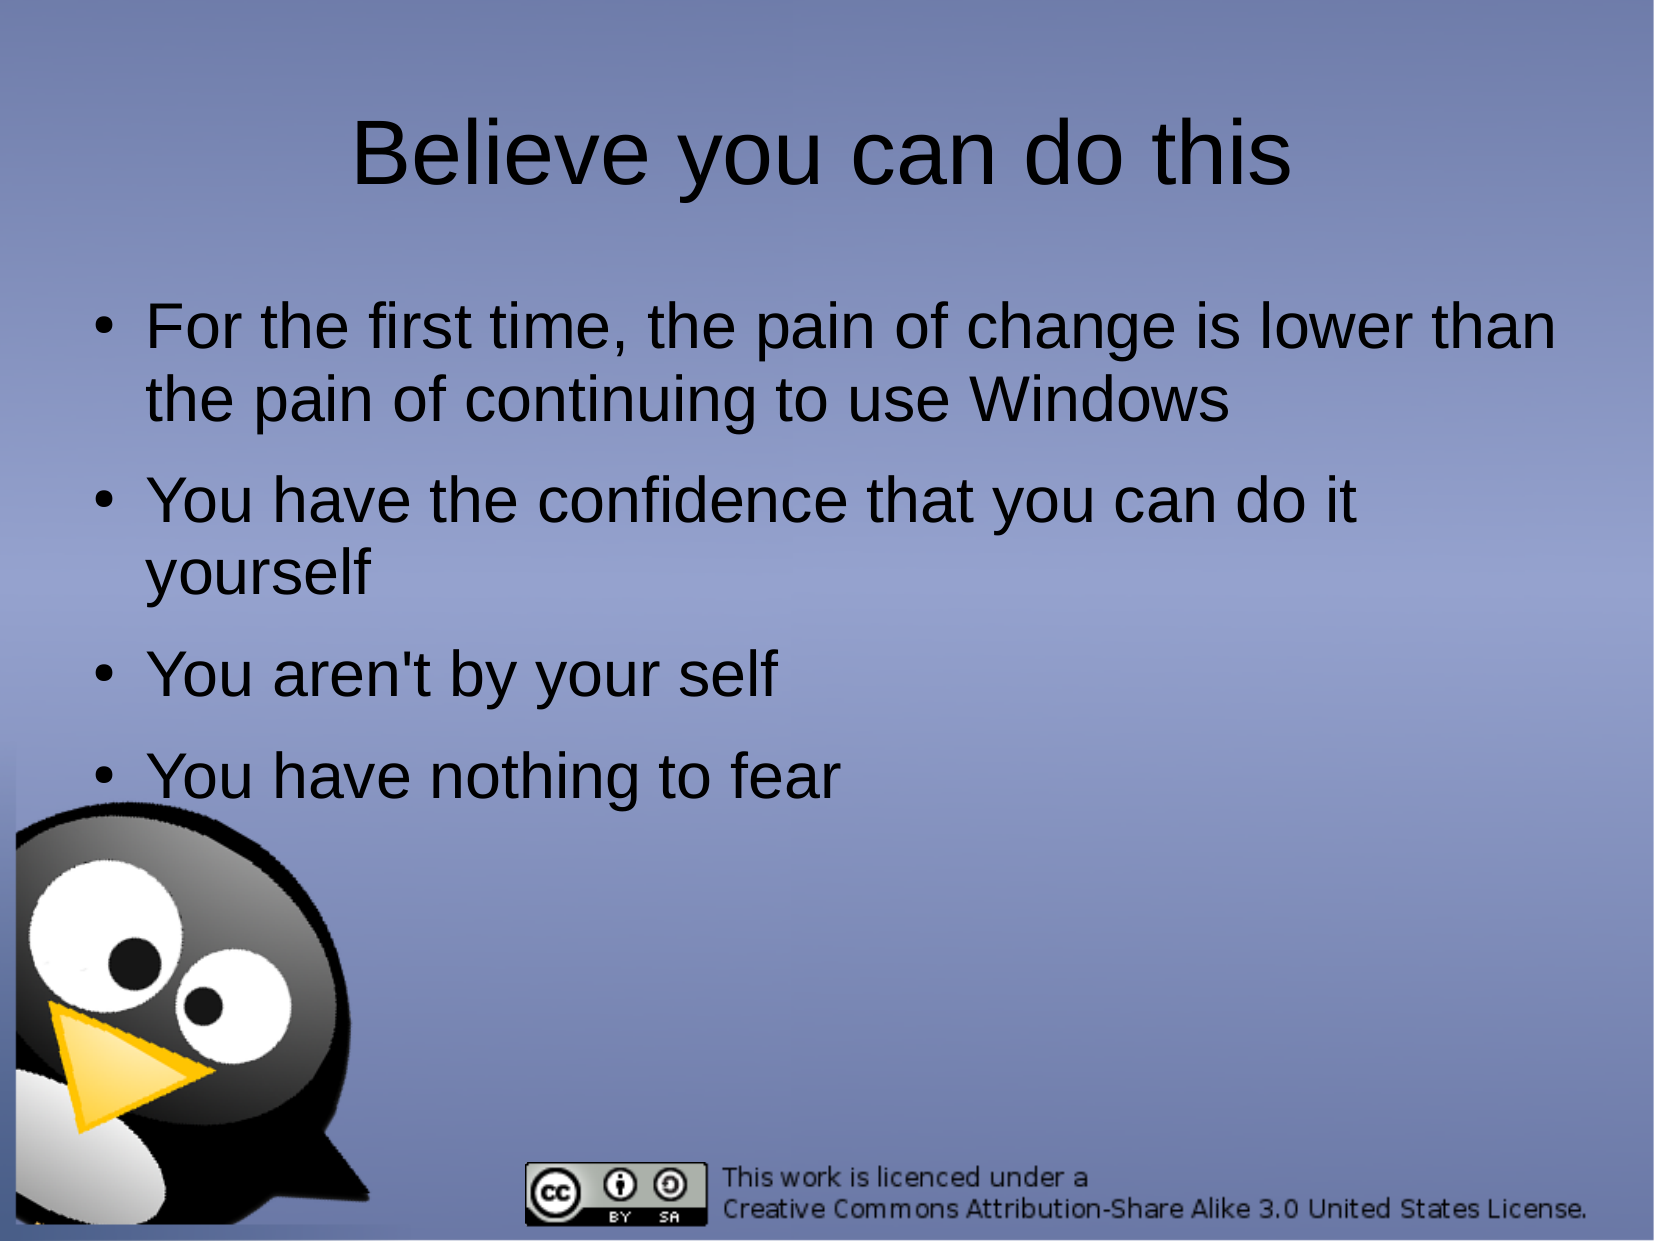

# Believe you can do this
For the first time, the pain of change is lower than the pain of continuing to use Windows
You have the confidence that you can do it yourself
You aren't by your self
You have nothing to fear